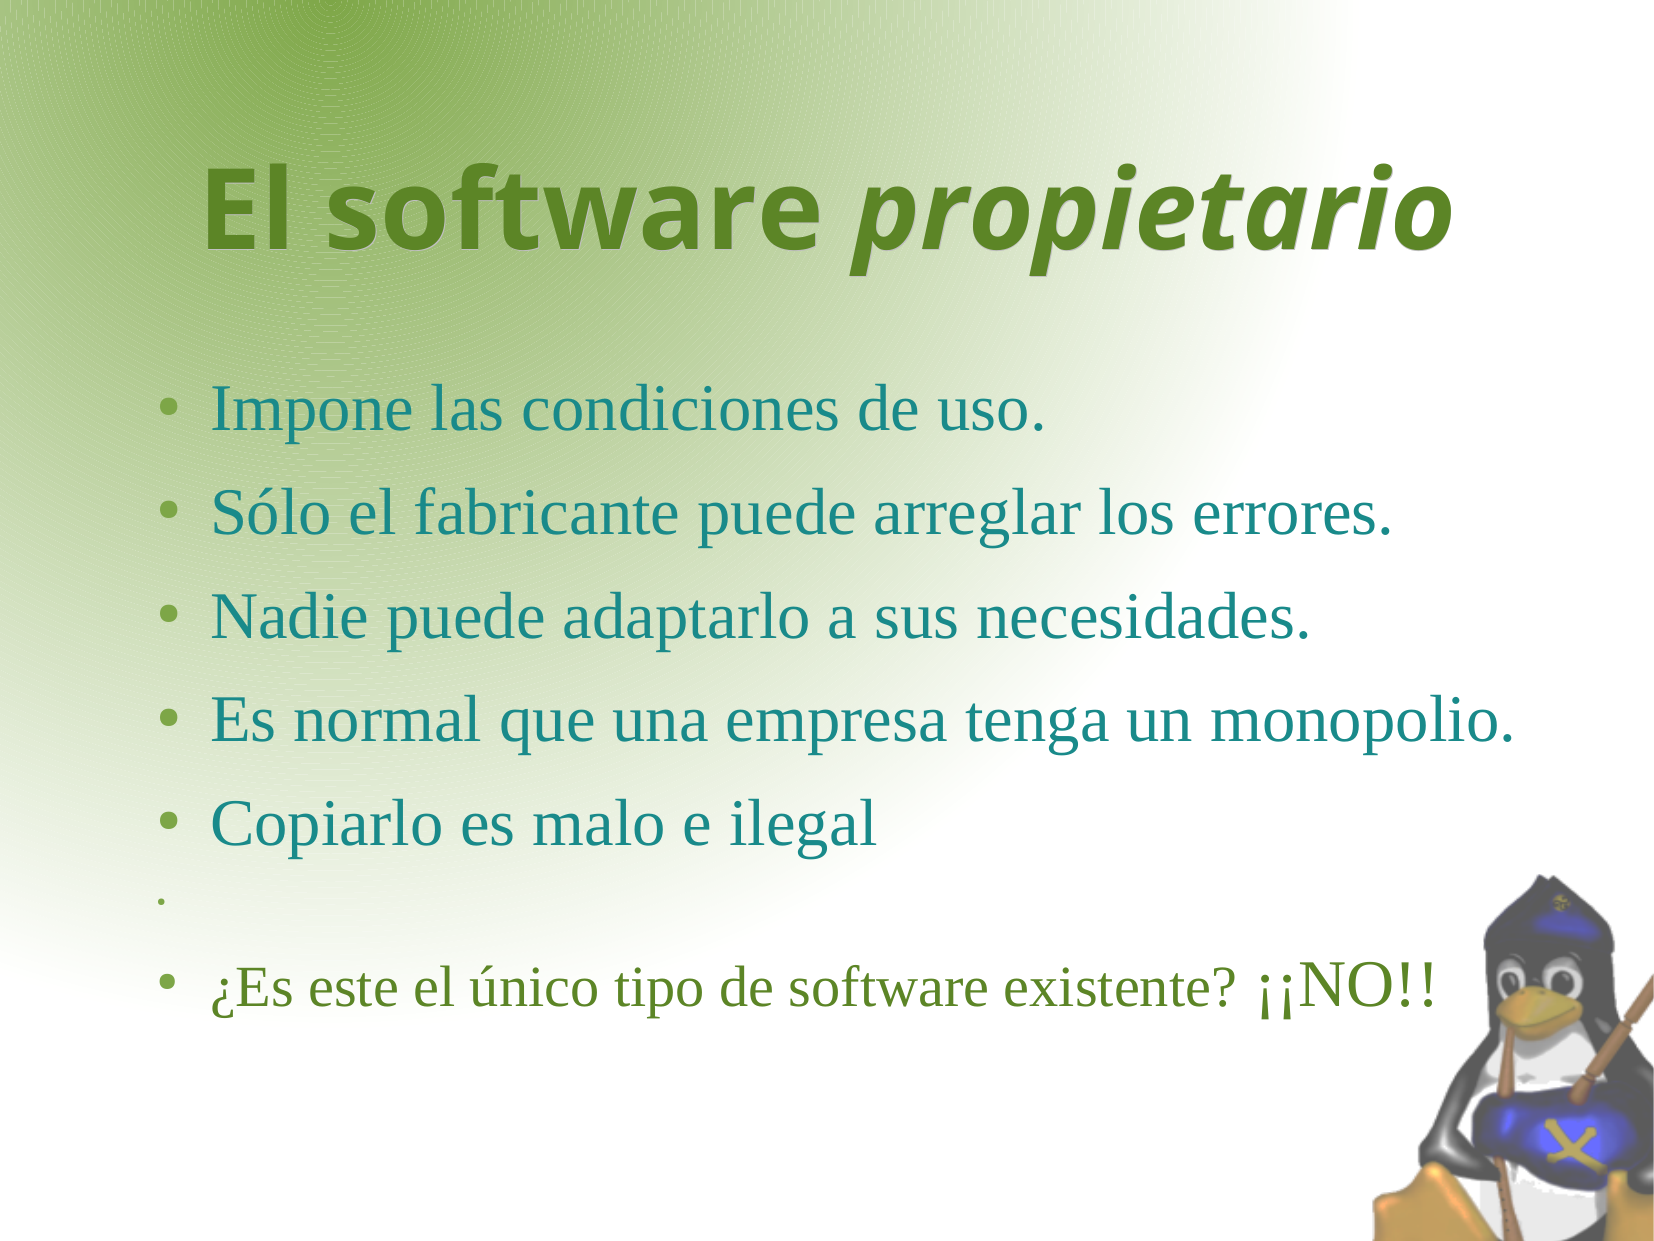

# El software propietario
Impone las condiciones de uso.
Sólo el fabricante puede arreglar los errores.
Nadie puede adaptarlo a sus necesidades.
Es normal que una empresa tenga un monopolio.
Copiarlo es malo e ilegal
¿Es este el único tipo de software existente? ¡¡NO!!